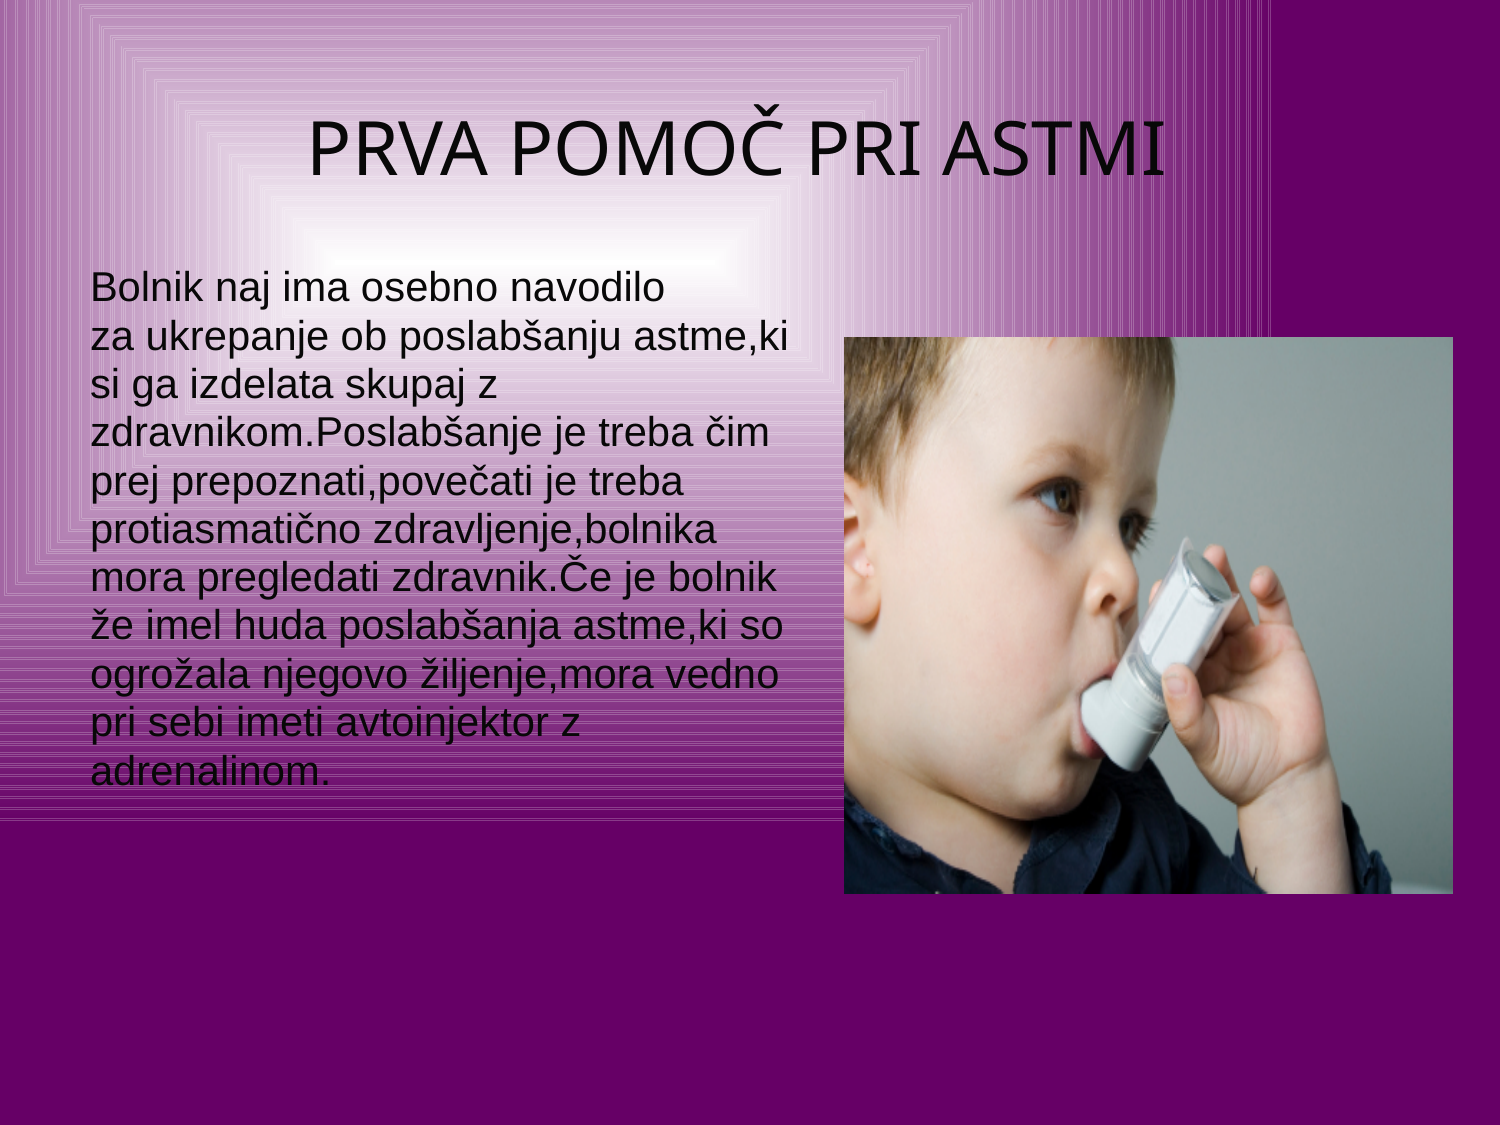

# PRVA POMOČ PRI ASTMI
Bolnik naj ima osebno navodilo
za ukrepanje ob poslabšanju astme,ki
si ga izdelata skupaj z
zdravnikom.Poslabšanje je treba čim
prej prepoznati,povečati je treba
protiasmatično zdravljenje,bolnika
mora pregledati zdravnik.Če je bolnik
že imel huda poslabšanja astme,ki so
ogrožala njegovo žiljenje,mora vedno
pri sebi imeti avtoinjektor z
adrenalinom.